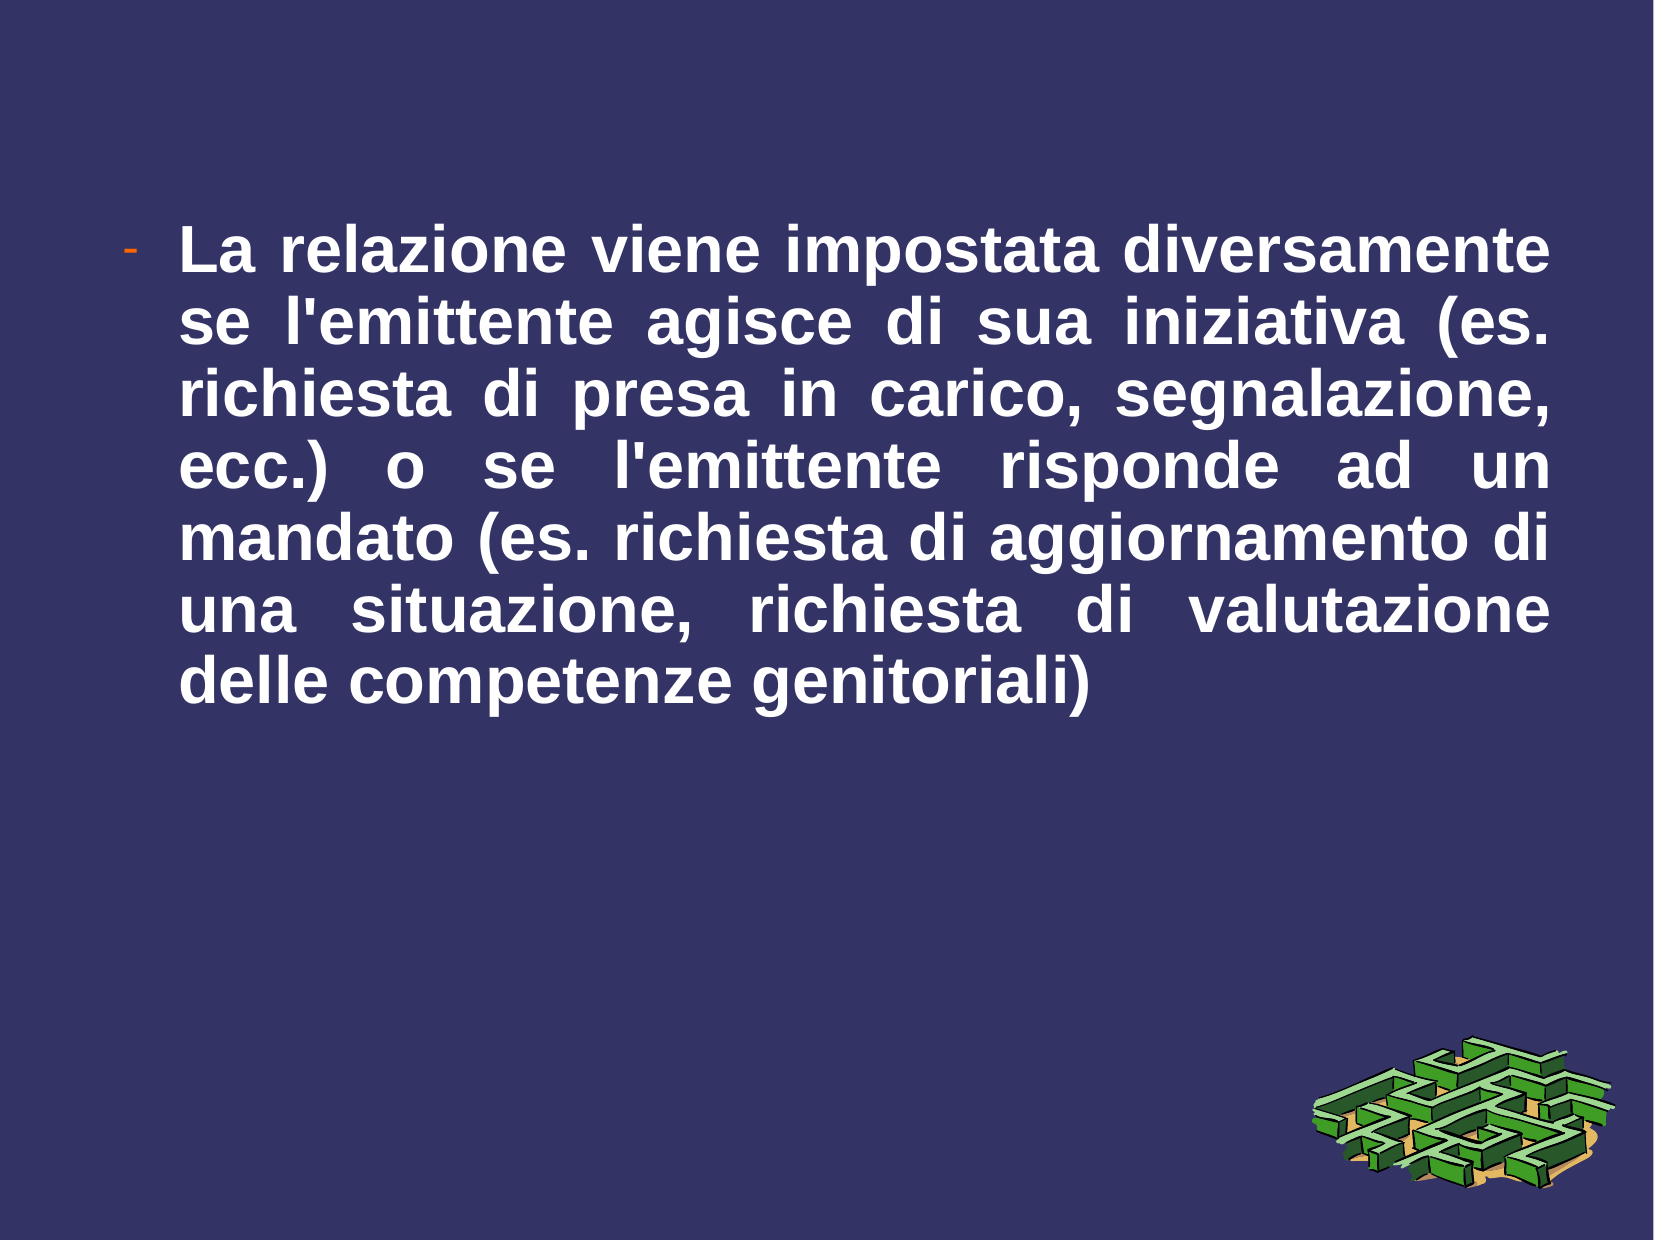

La relazione viene impostata diversamente se l'emittente agisce di sua iniziativa (es. richiesta di presa in carico, segnalazione, ecc.) o se l'emittente risponde ad un mandato (es. richiesta di aggiornamento di una situazione, richiesta di valutazione delle competenze genitoriali)